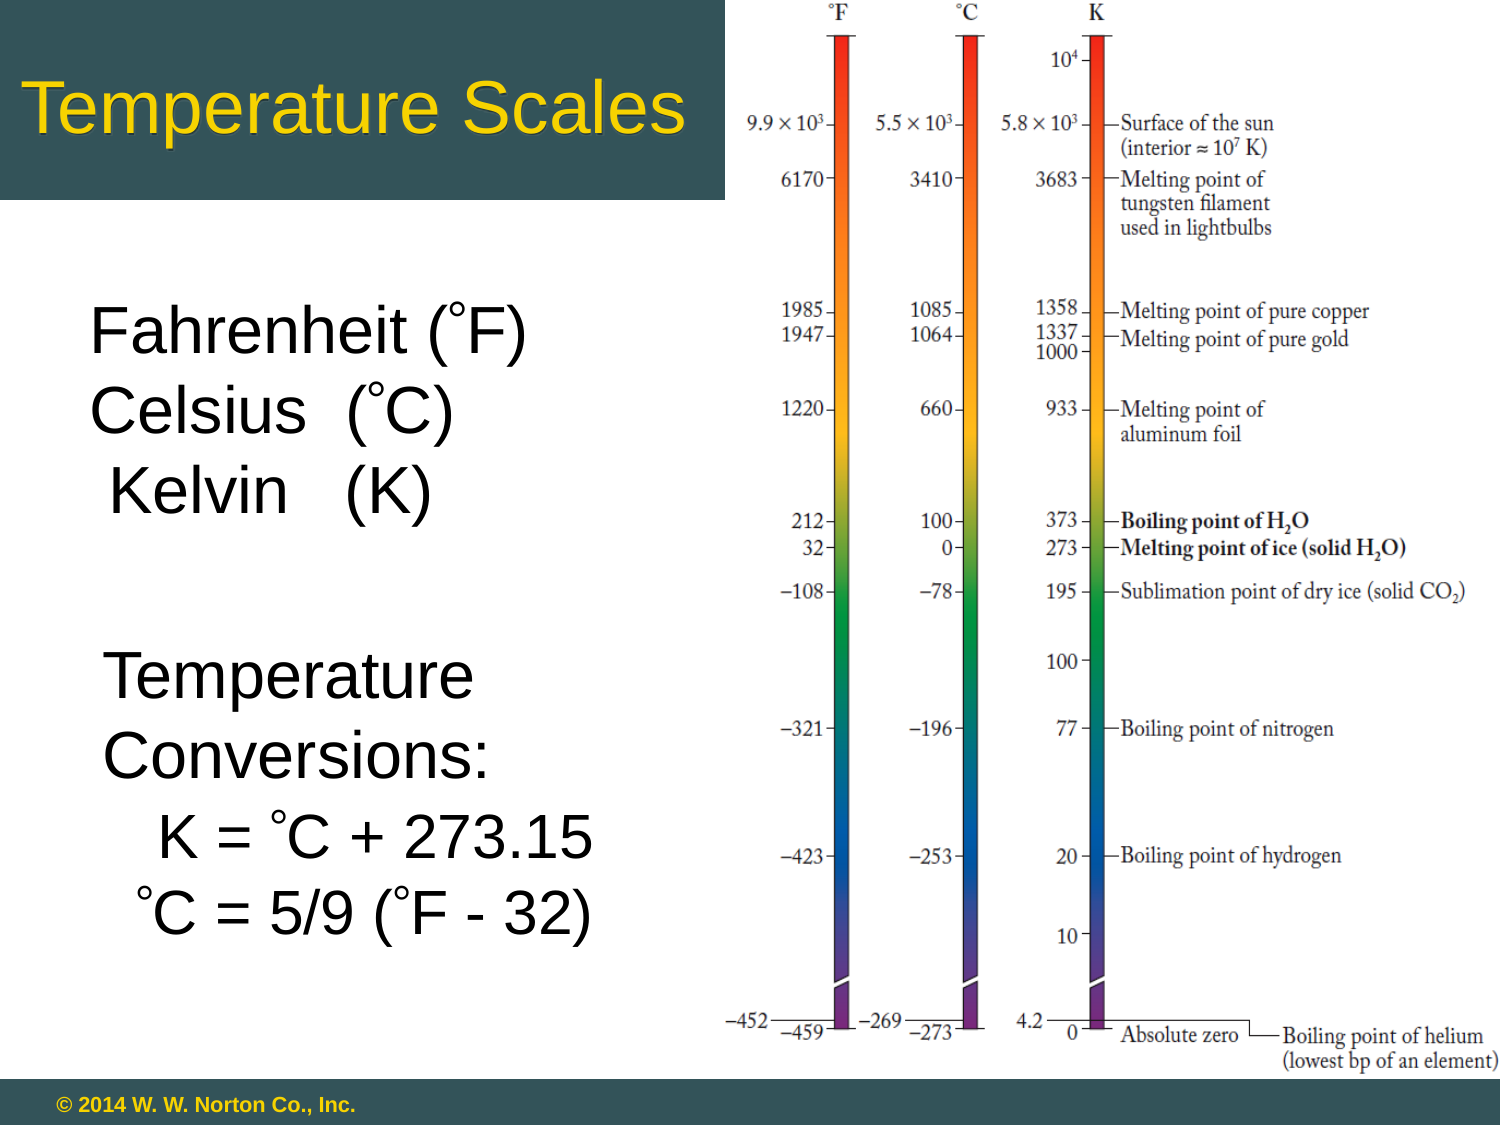

# Temperature Scales
Fahrenheit (F) Celsius (C)
 Kelvin (K)
Temperature Conversions:
 K = C + 273.15
 C = 5/9 (F - 32)